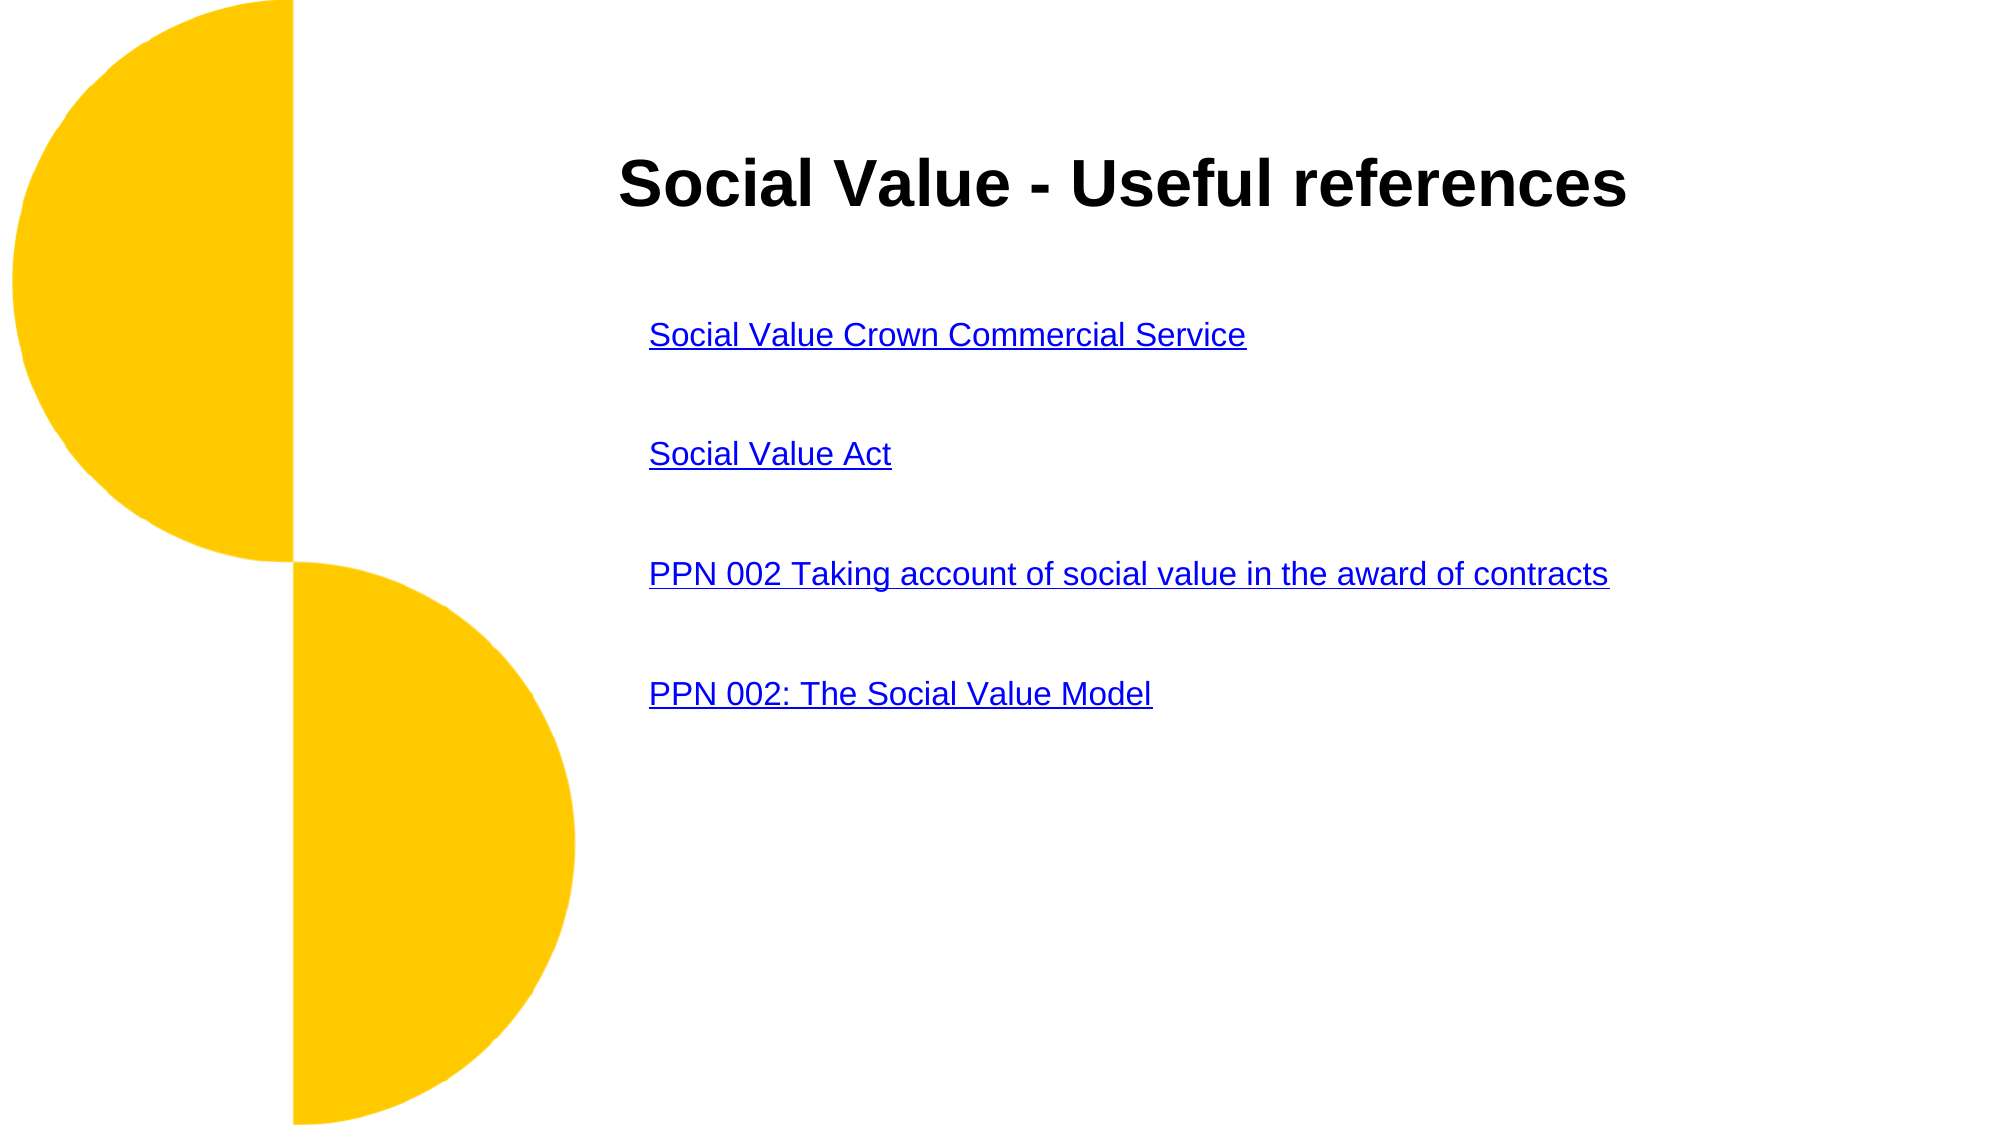

Social Value - Useful references
#
Social Value Crown Commercial Service
Social Value Act
PPN 002 Taking account of social value in the award of contracts
PPN 002: The Social Value Model